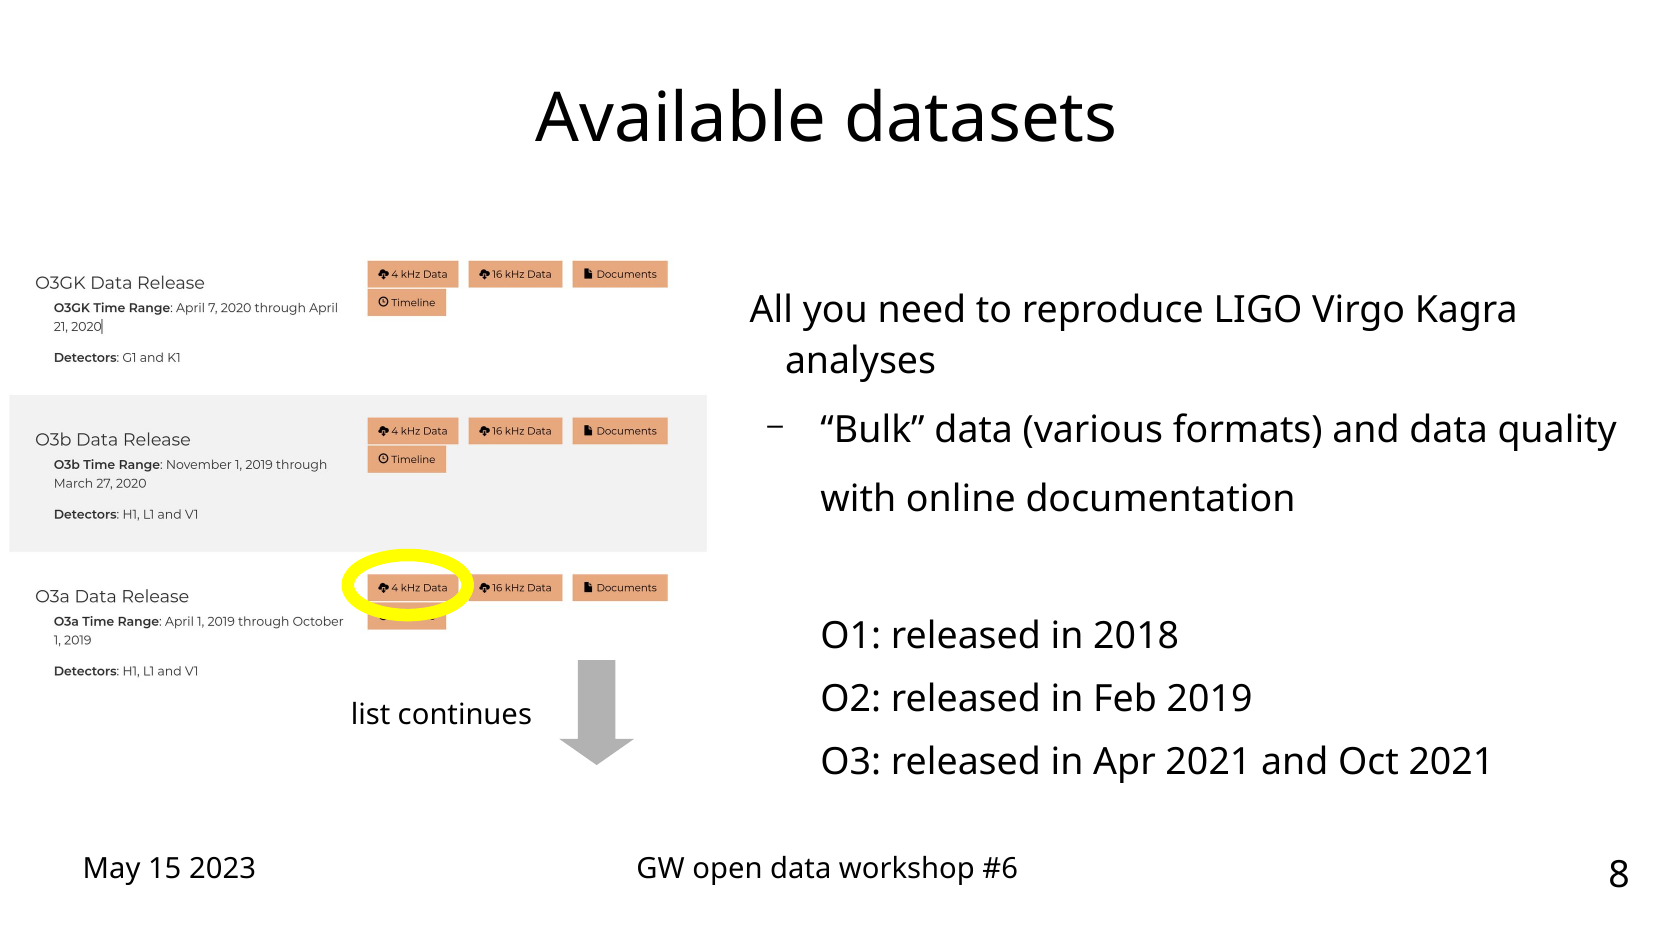

# Available datasets
All you need to reproduce LIGO Virgo Kagra analyses
“Bulk” data (various formats) and data quality
with online documentation
O1: released in 2018
O2: released in Feb 2019
O3: released in Apr 2021 and Oct 2021
list continues
May 15 2023
GW open data workshop #6
8